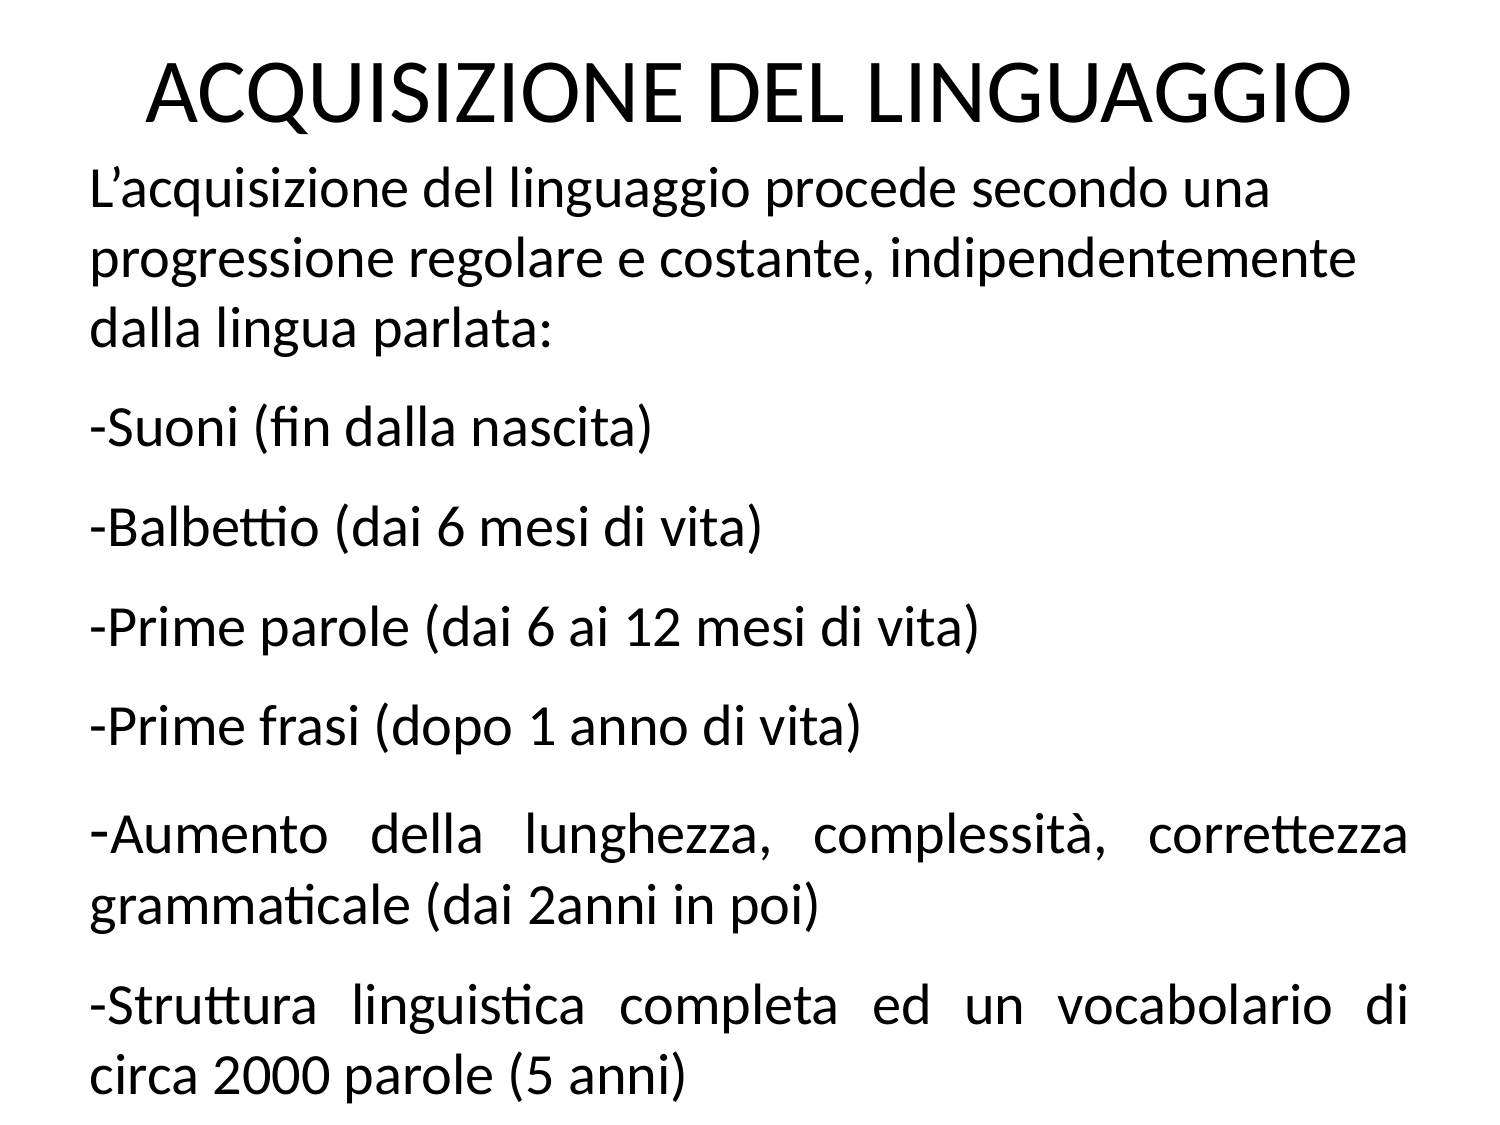

# ACQUISIZIONE DEL LINGUAGGIO
L’acquisizione del linguaggio procede secondo una progressione regolare e costante, indipendentemente dalla lingua parlata:
-Suoni (fin dalla nascita)
-Balbettio (dai 6 mesi di vita)
-Prime parole (dai 6 ai 12 mesi di vita)
-Prime frasi (dopo 1 anno di vita)
-Aumento della lunghezza, complessità, correttezza grammaticale (dai 2anni in poi)
-Struttura linguistica completa ed un vocabolario di circa 2000 parole (5 anni)